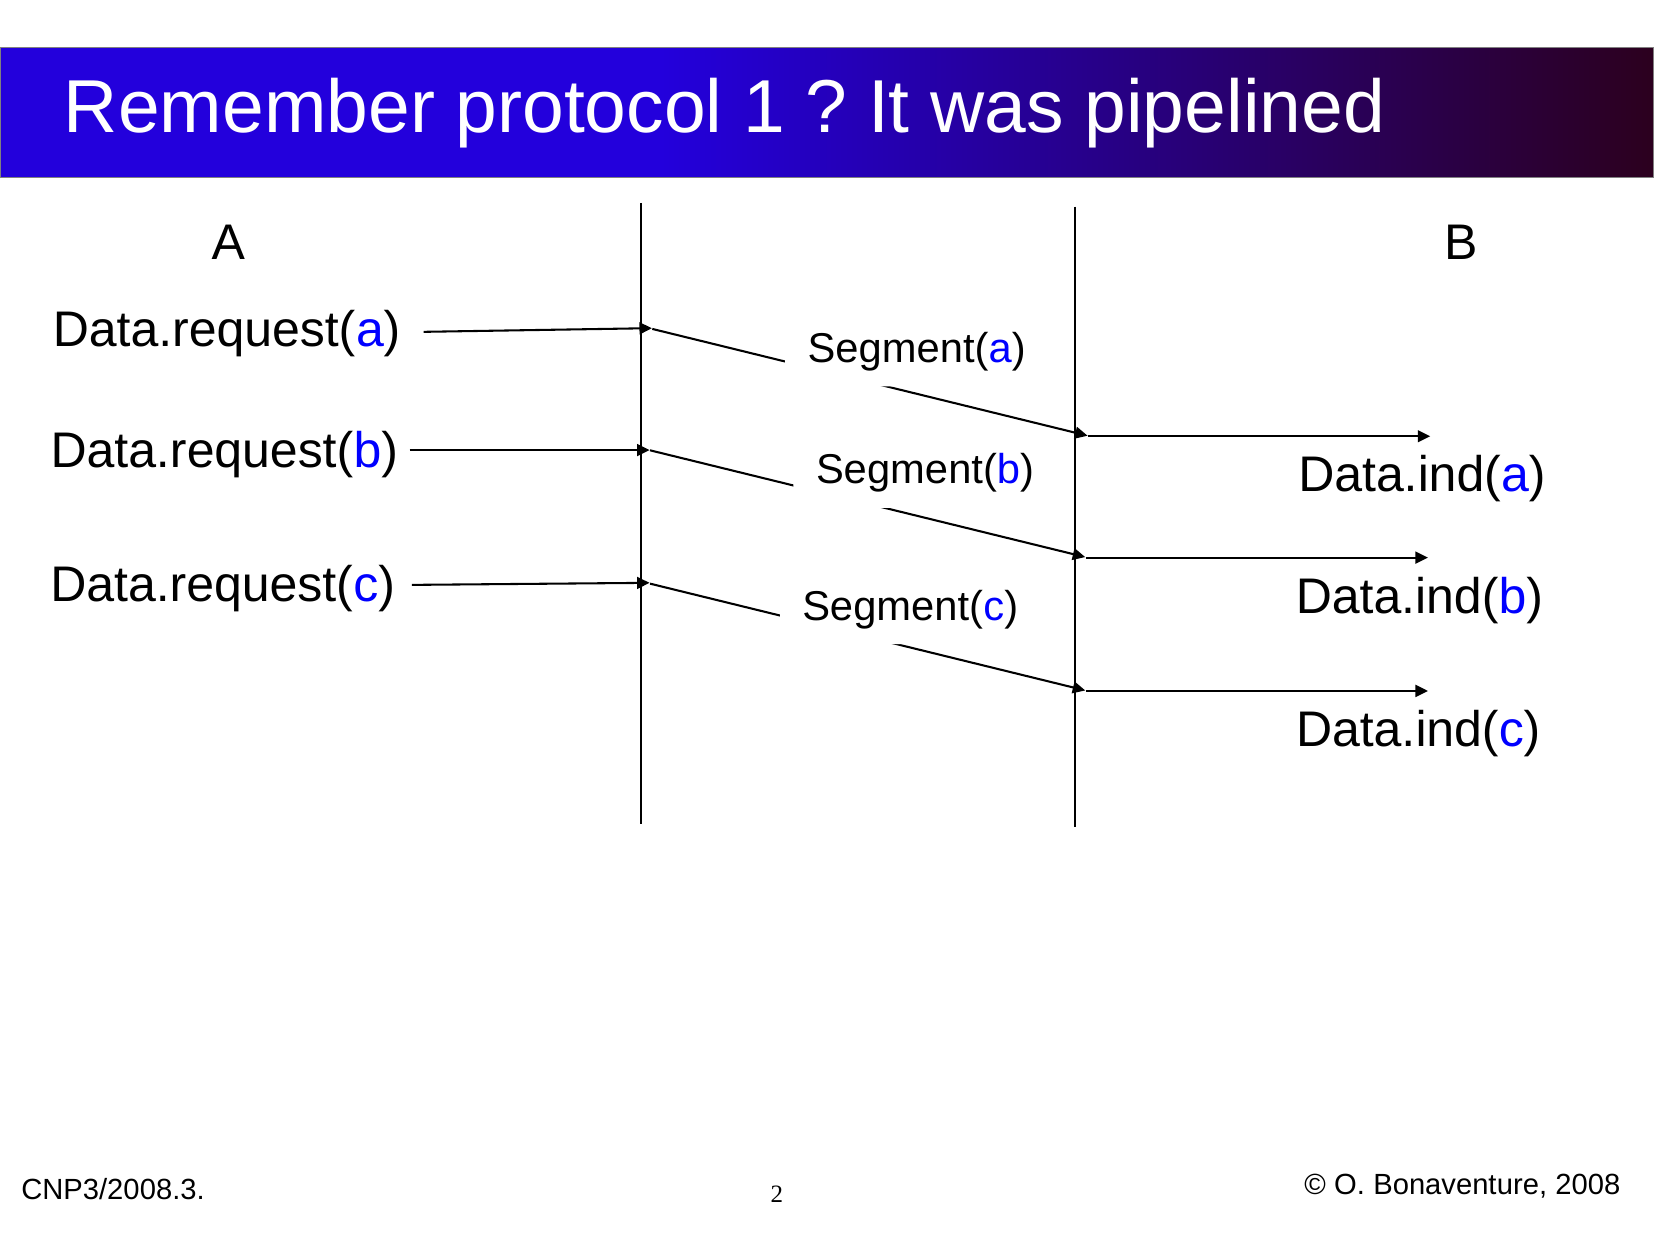

# Remember protocol 1 ? It was pipelined
A B
Data.request(a)
Segment(a)
Data.ind(a)
Data.request(b)
Segment(b)
Data.ind(b)
Data.request(c)
Segment(c)
Data.ind(c)
© O. Bonaventure, 2008
CNP3/2008.3.